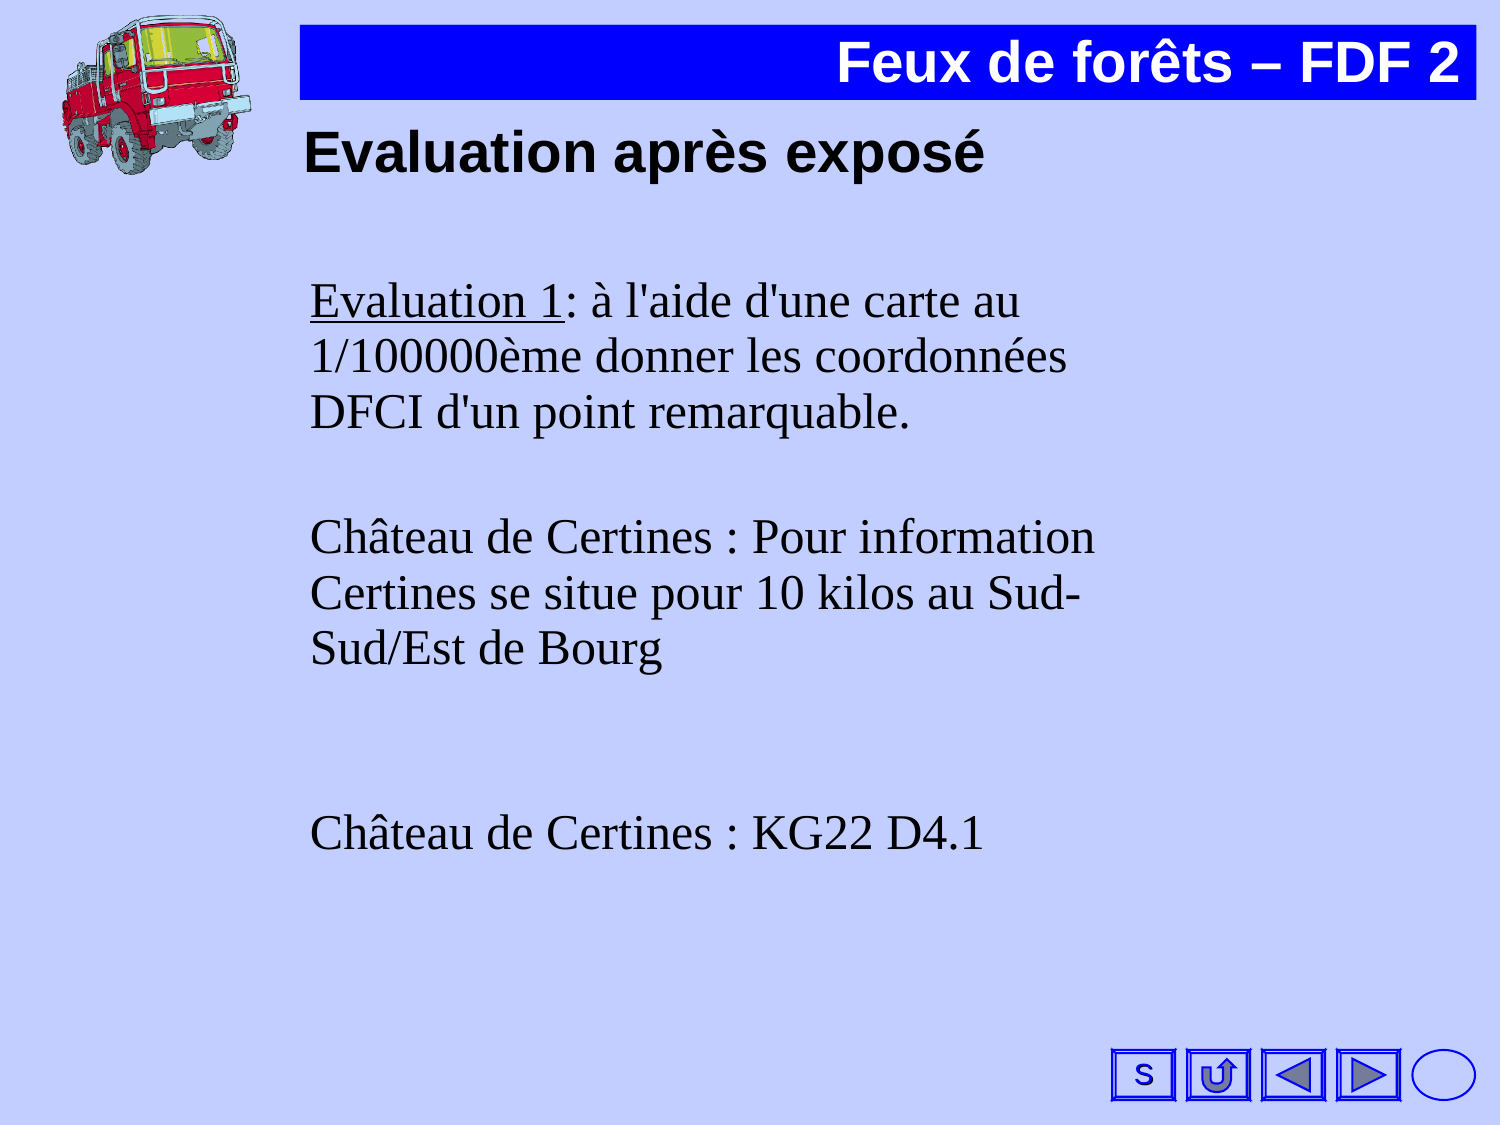

Feux de forêts – FDF 2
Evaluation après exposé
Evaluation 1: à l'aide d'une carte au 1/100000ème donner les coordonnées DFCI d'un point remarquable.
Château de Certines : Pour information Certines se situe pour 10 kilos au Sud-Sud/Est de Bourg
Château de Certines : KG22 D4.1